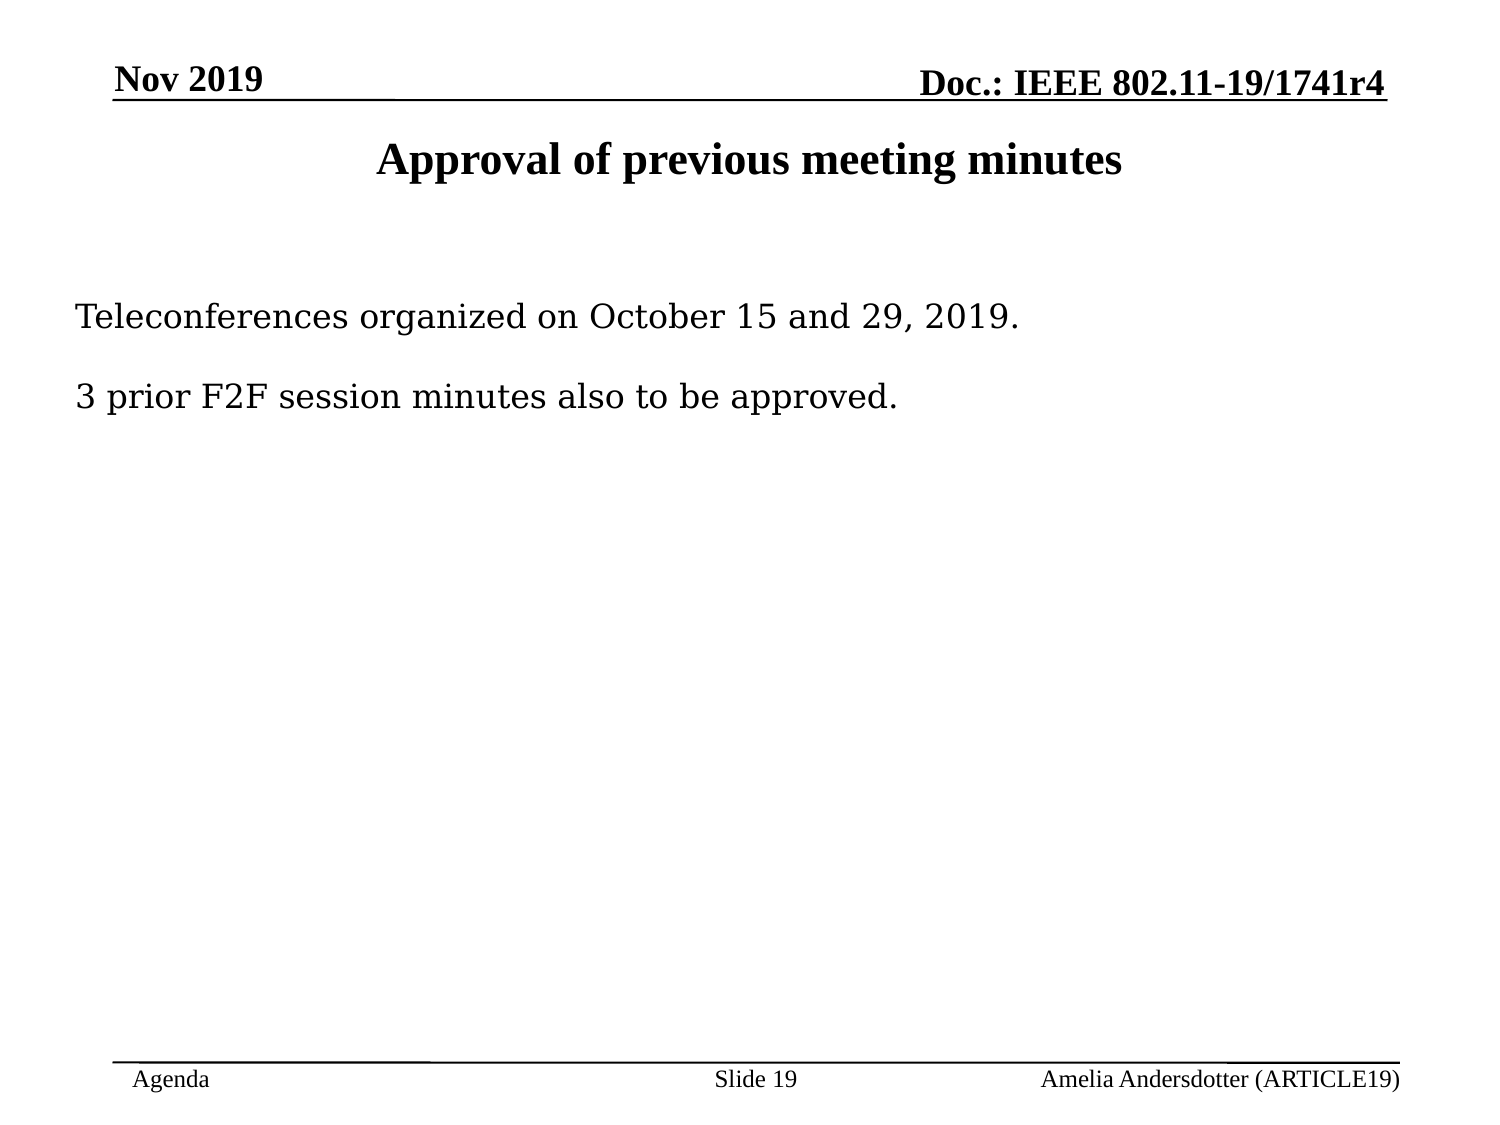

Nov 2019
Approval of previous meeting minutes
Teleconferences organized on October 15 and 29, 2019.
3 prior F2F session minutes also to be approved.
Slide
Amelia Andersdotter (ARTICLE19)